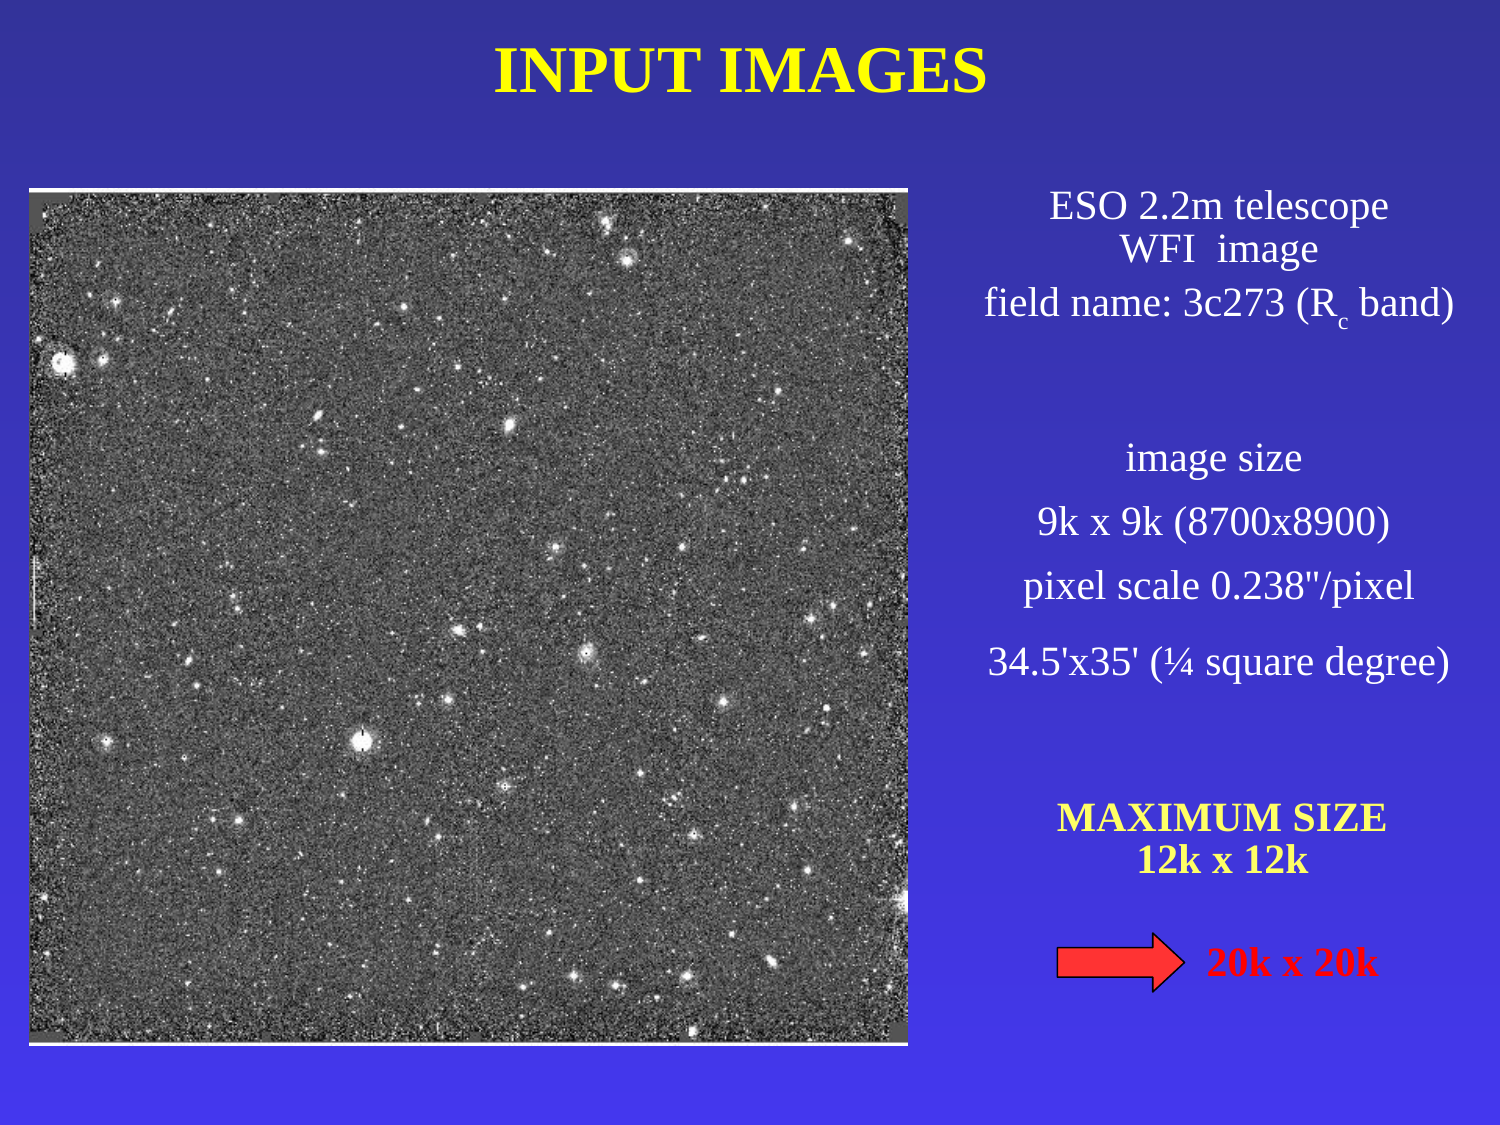

INPUT IMAGES
ESO 2.2m telescope
WFI image
field name: 3c273 (Rc band)‏
image size
9k x 9k (8700x8900)
pixel scale 0.238''/pixel
34.5'x35' (¼ square degree)‏
MAXIMUM SIZE
12k x 12k
20k x 20k